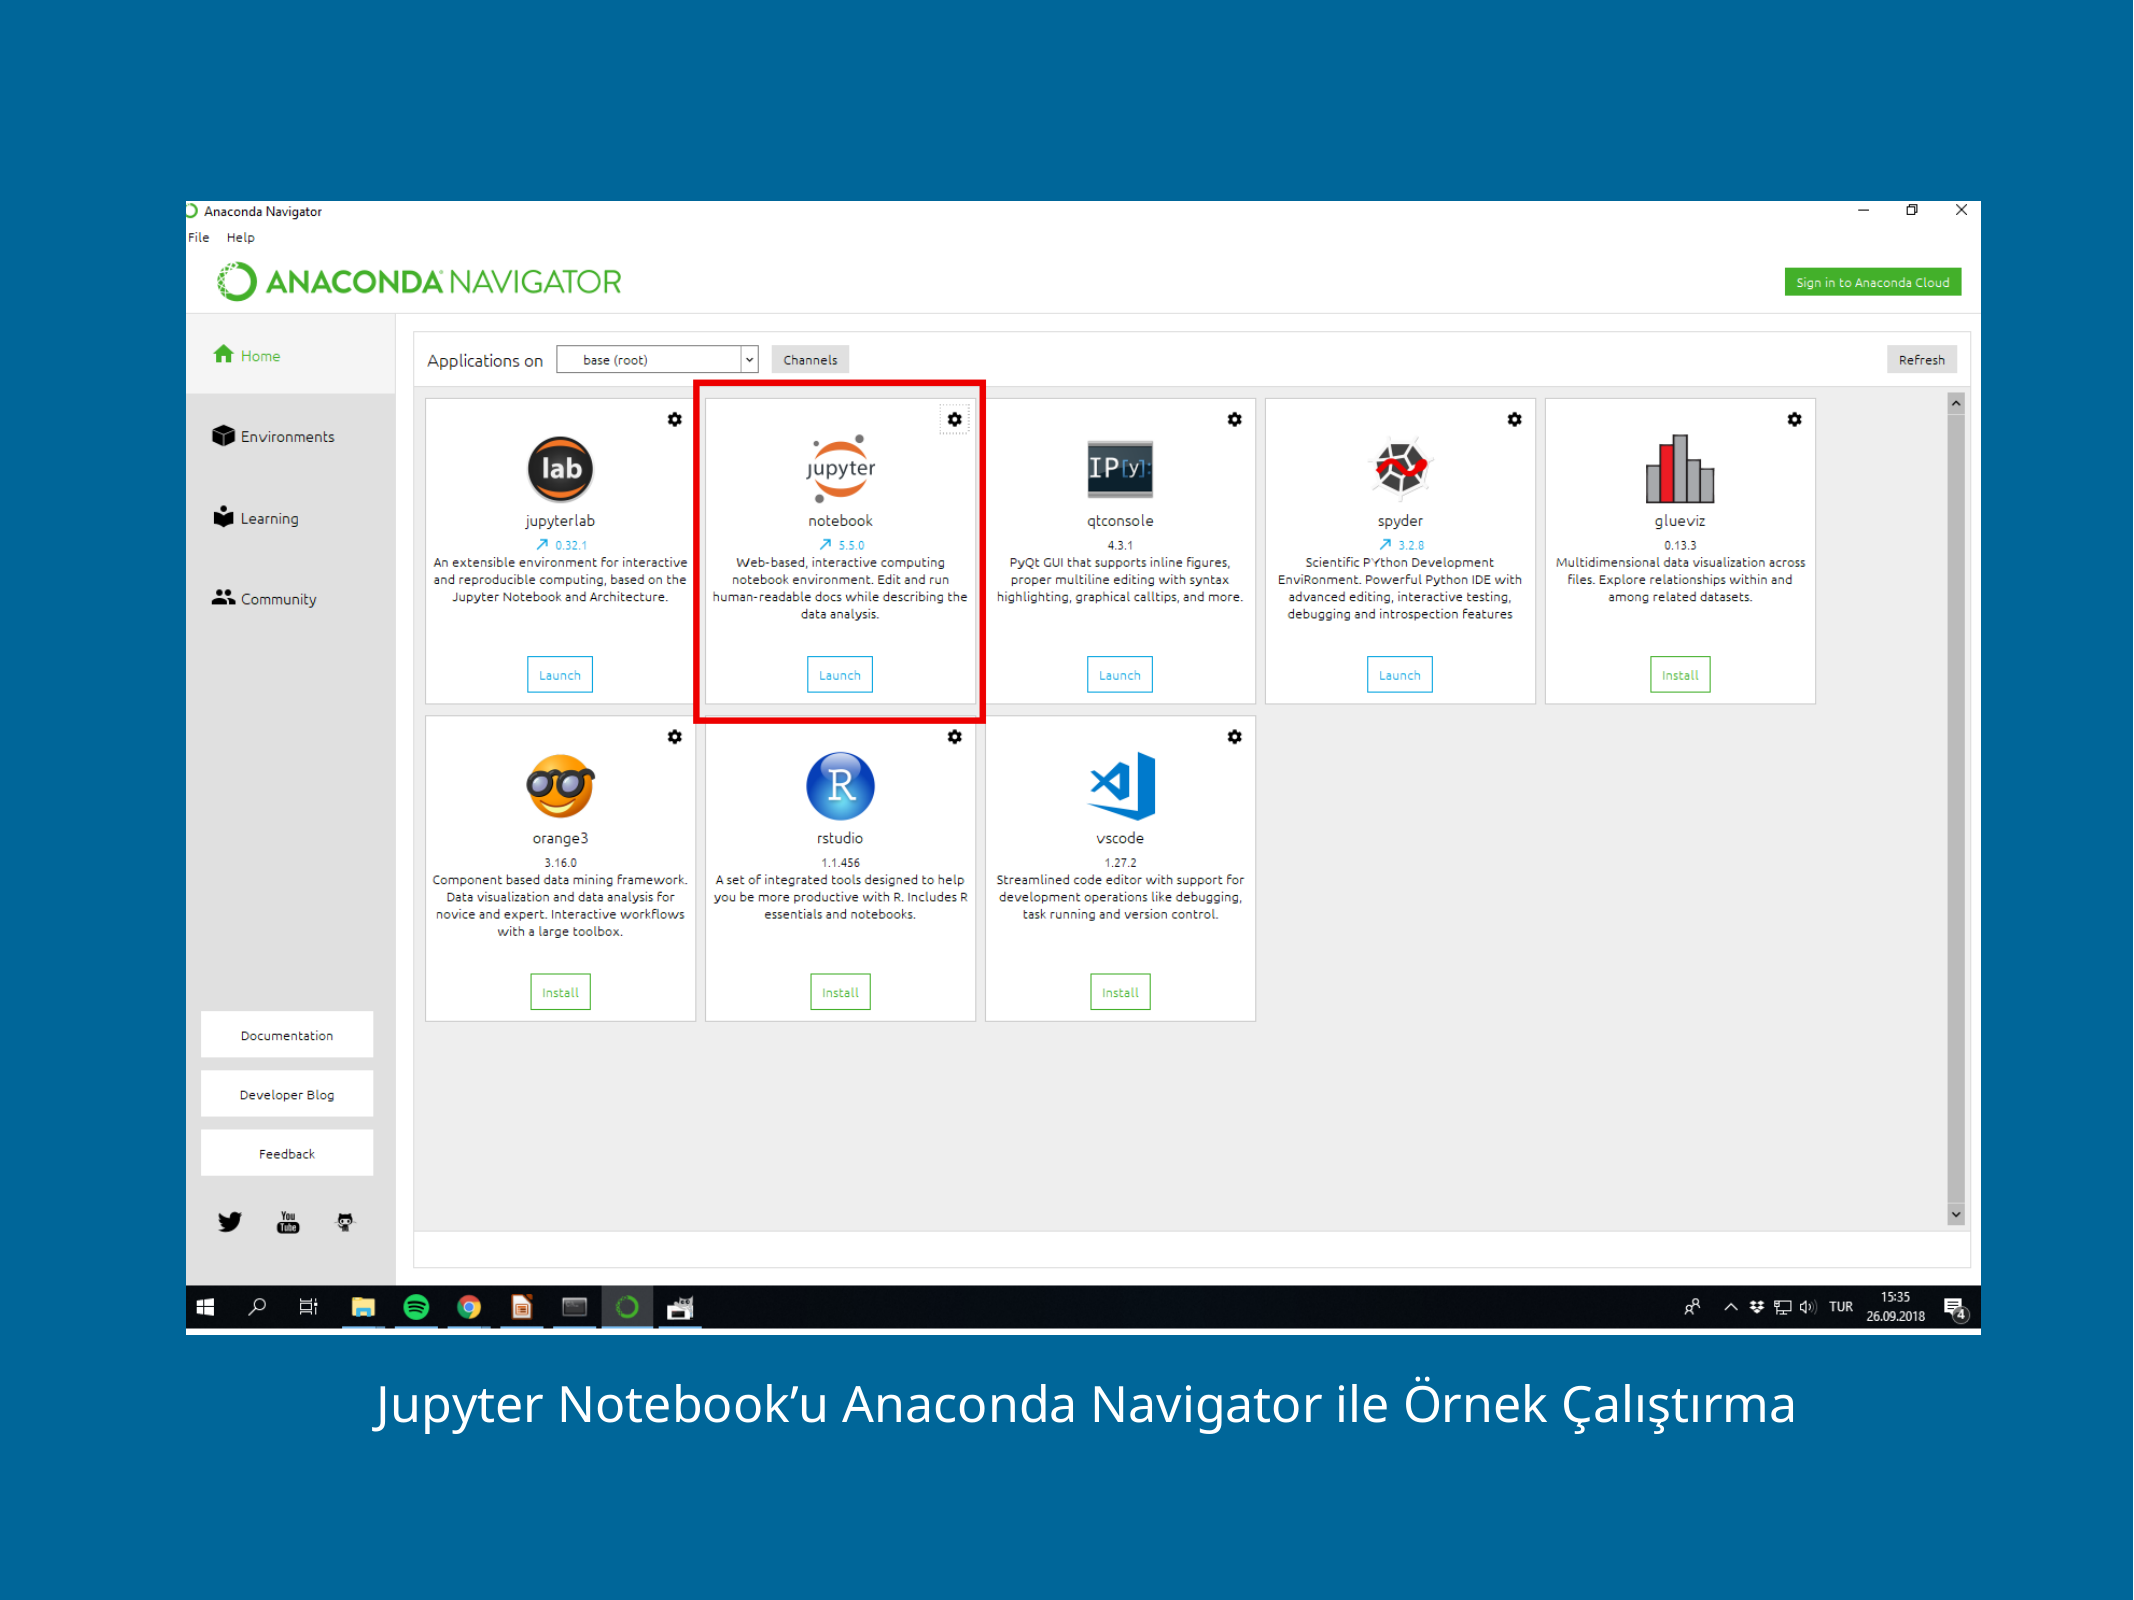

Jupyter Notebook’u Anaconda Navigator ile Örnek Çalıştırma